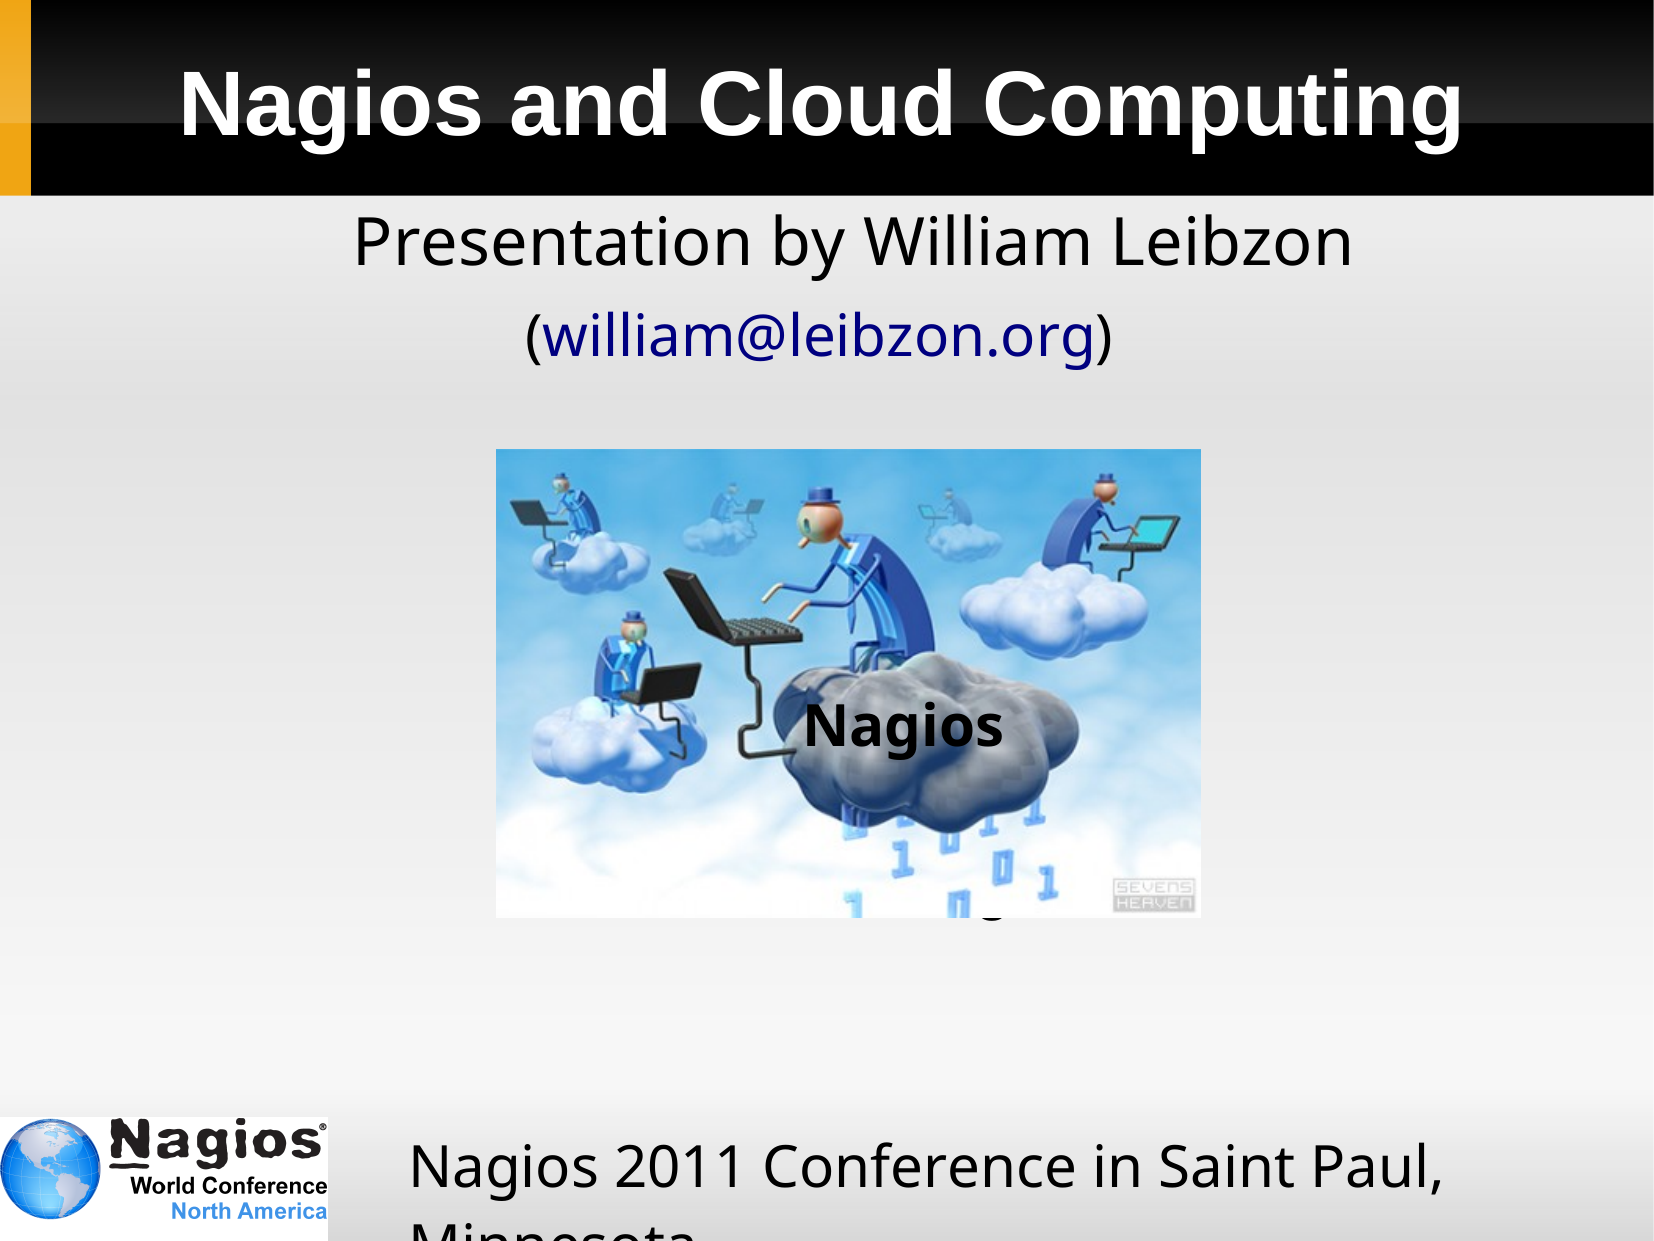

# Nagios and Cloud Computing
 Presentation by William Leibzon
 (william@leibzon.org)
 Thanks for being here!
Nagios
Nagios 2011 Conference in Saint Paul, Minnesota